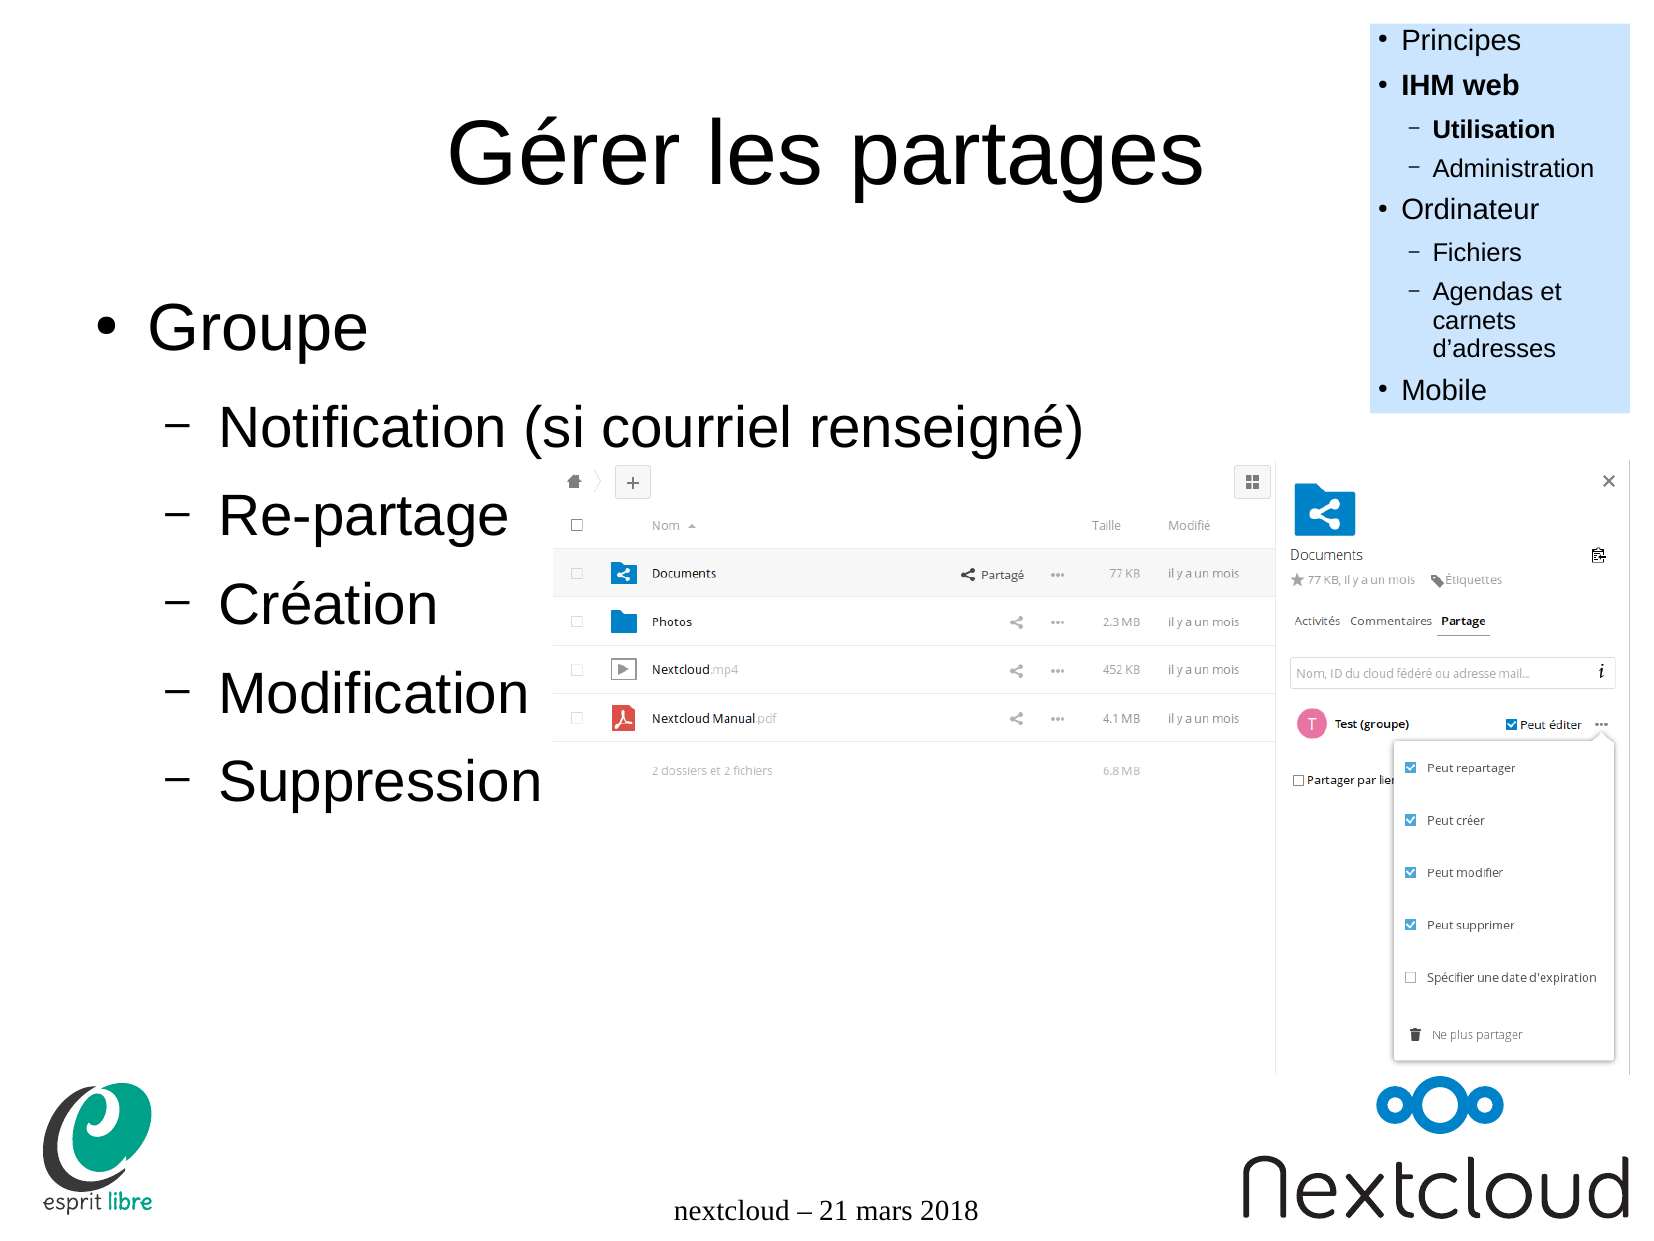

Principes
IHM web
Utilisation
Administration
Ordinateur
Fichiers
Agendas et carnets d’adresses
Mobile
# Gérer les partages
Groupe
Notification (si courriel renseigné)
Re-partage
Création
Modification
Suppression